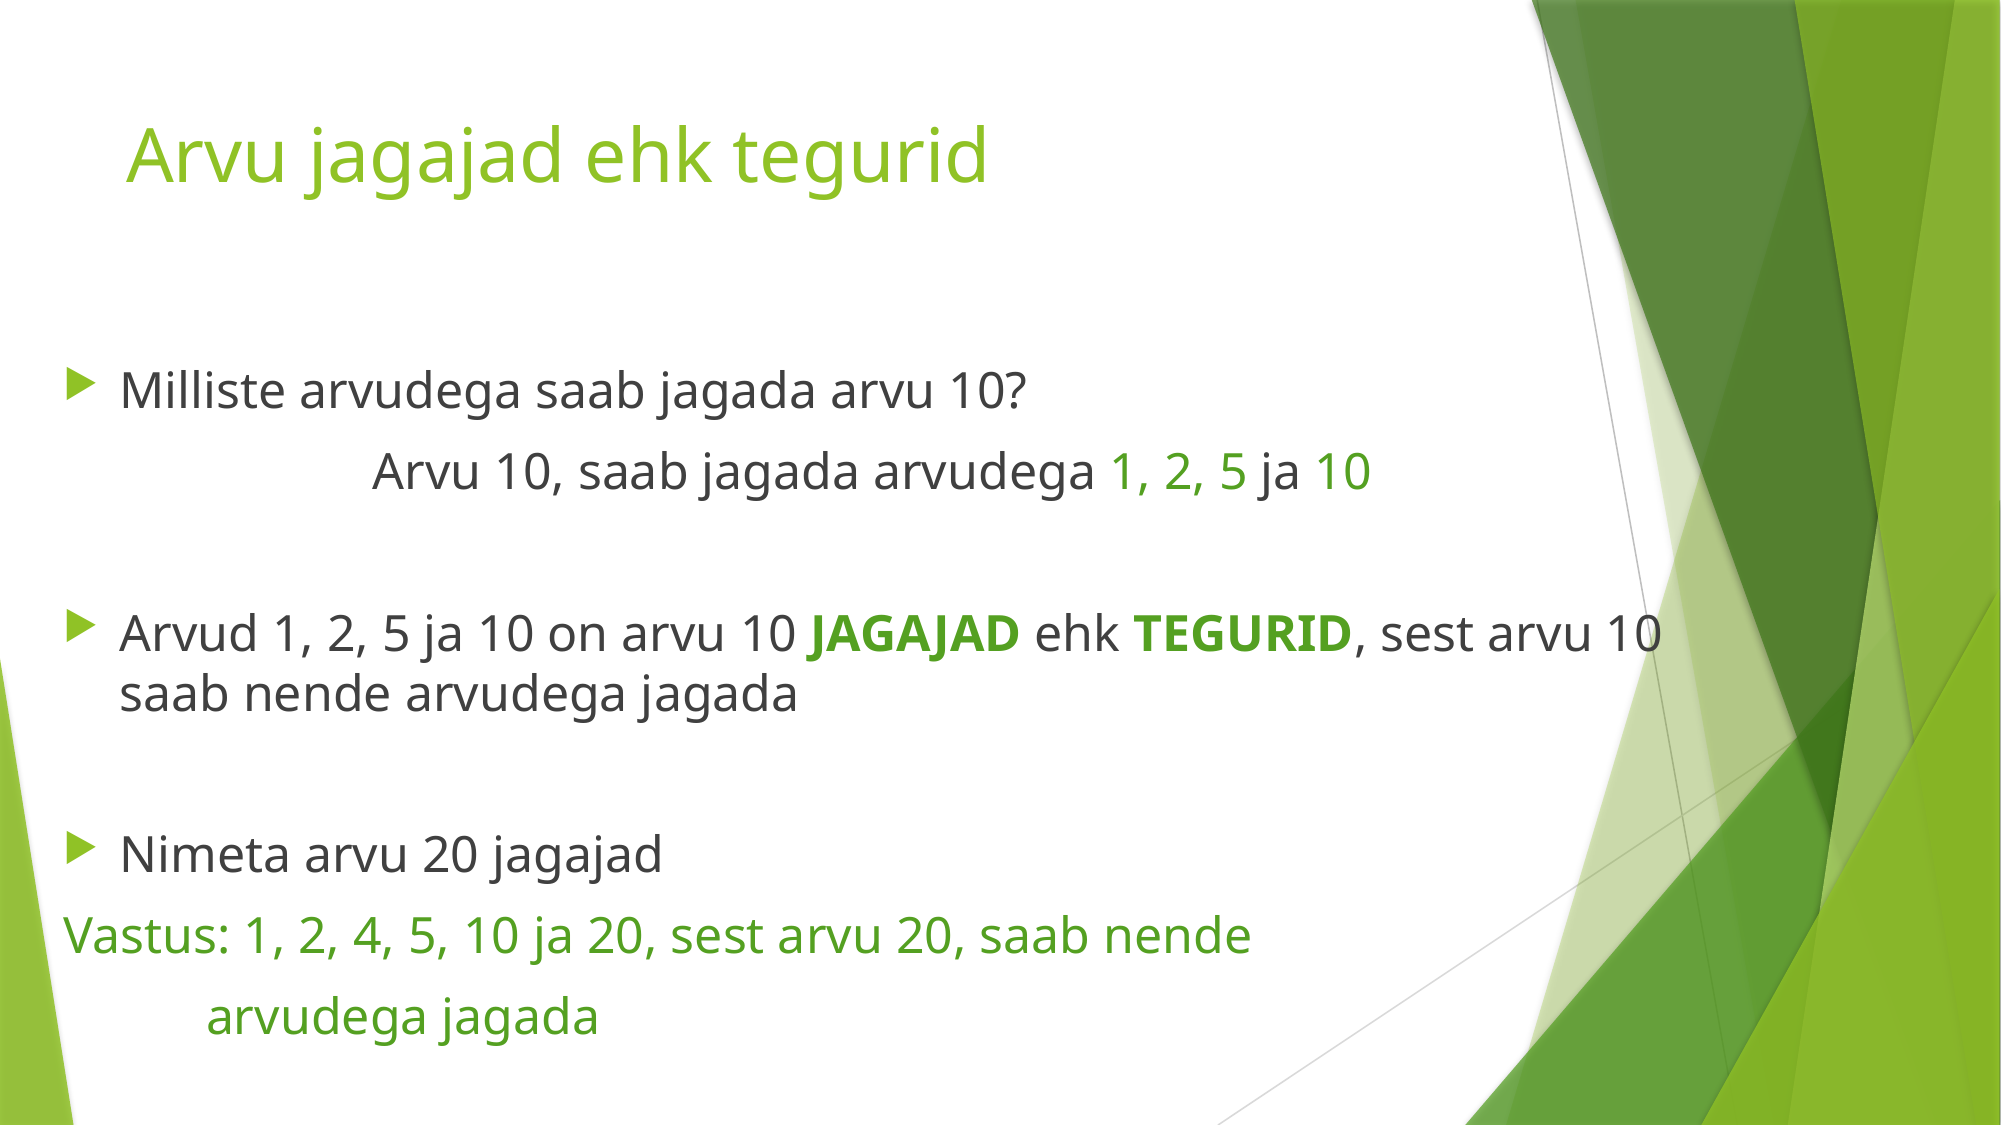

# Arvu jagajad ehk tegurid
Milliste arvudega saab jagada arvu 10?
Arvu 10, saab jagada arvudega 1, 2, 5 ja 10
Arvud 1, 2, 5 ja 10 on arvu 10 JAGAJAD ehk TEGURID, sest arvu 10 saab nende arvudega jagada
Nimeta arvu 20 jagajad
Vastus: 1, 2, 4, 5, 10 ja 20, sest arvu 20, saab nende
 arvudega jagada